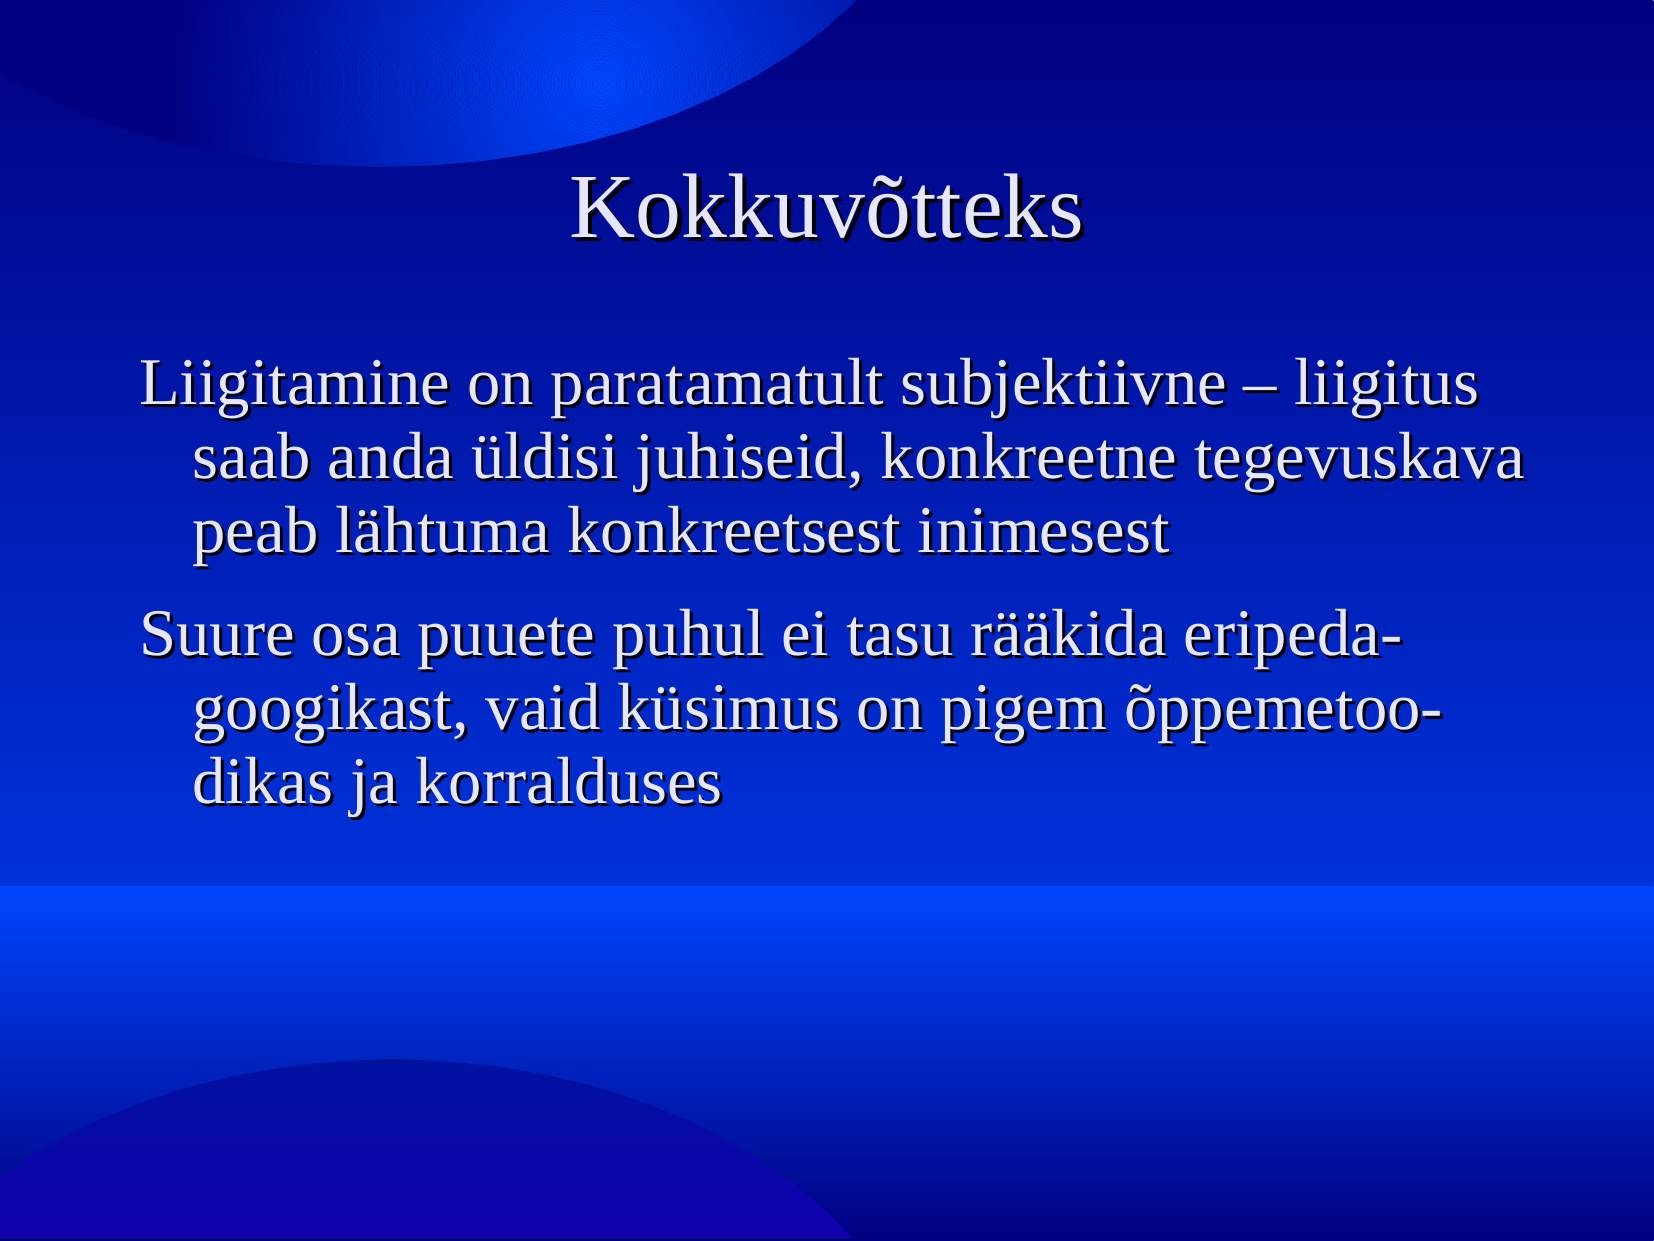

# Kokkuvõtteks
Liigitamine on paratamatult subjektiivne – liigitus saab anda üldisi juhiseid, konkreetne tegevuskava peab lähtuma konkreetsest inimesest
Suure osa puuete puhul ei tasu rääkida eripeda-googikast, vaid küsimus on pigem õppemetoo-dikas ja korralduses